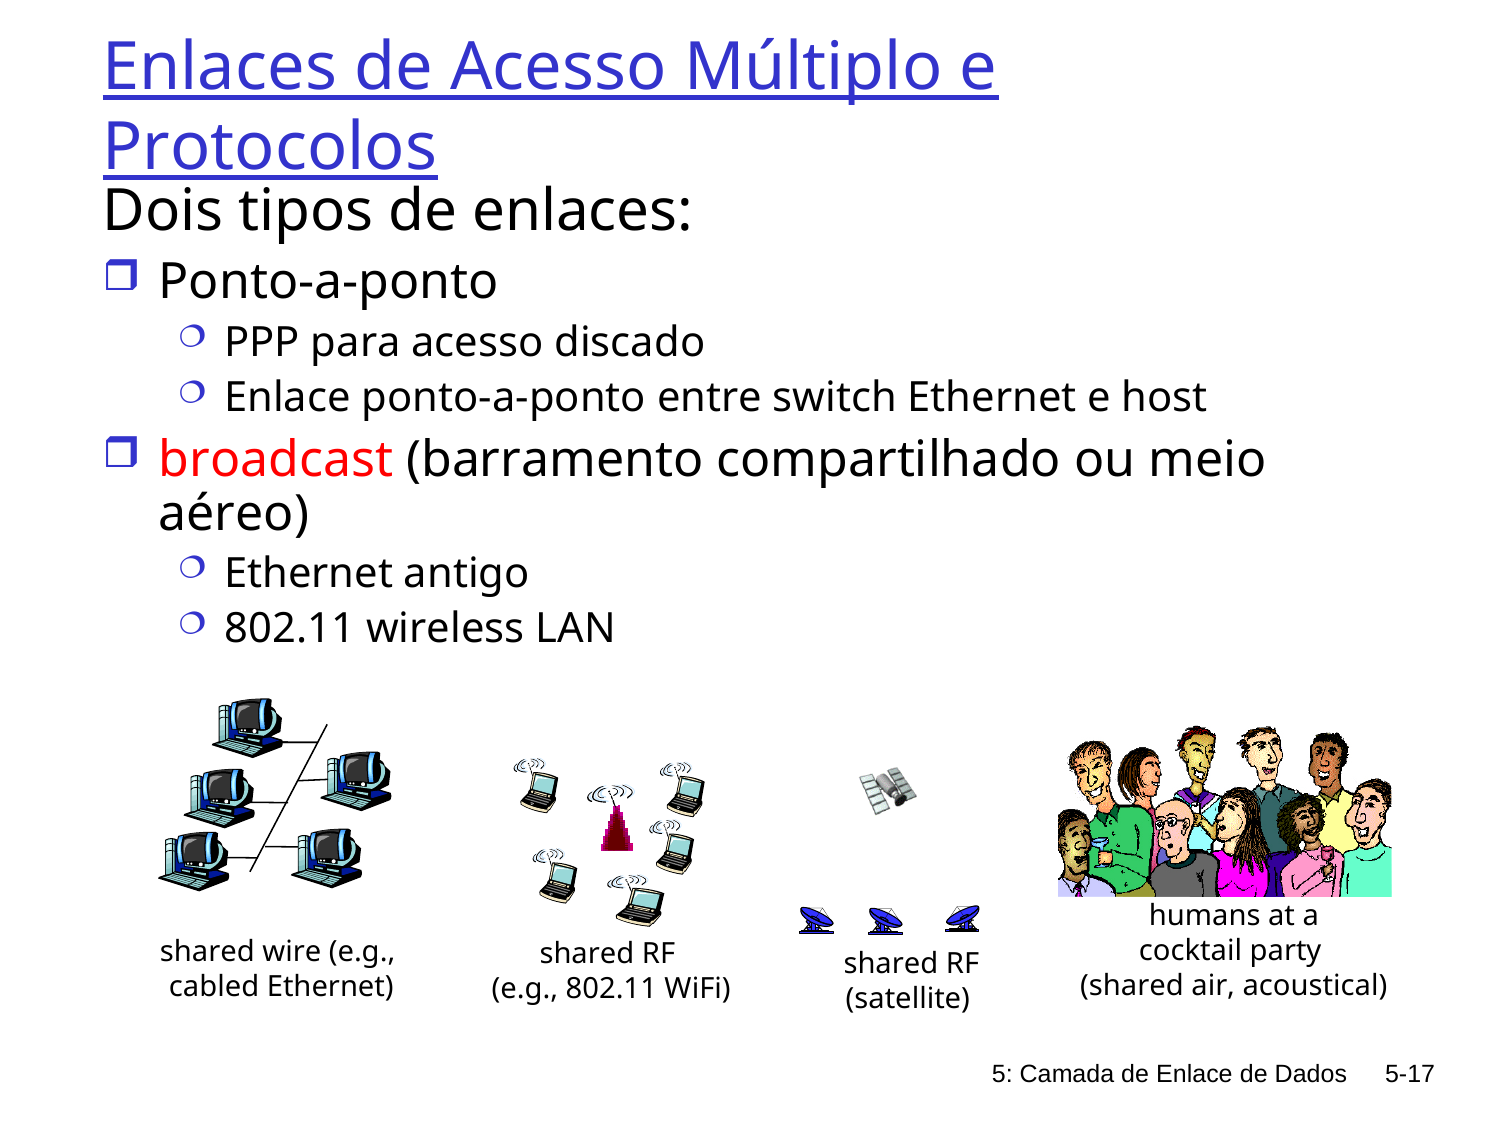

# Enlaces de Acesso Múltiplo e Protocolos
Dois tipos de enlaces:
Ponto-a-ponto
PPP para acesso discado
Enlace ponto-a-ponto entre switch Ethernet e host
broadcast (barramento compartilhado ou meio aéreo)
Ethernet antigo
802.11 wireless LAN
humans at a
cocktail party
(shared air, acoustical)
shared wire (e.g.,
cabled Ethernet)
shared RF
 (e.g., 802.11 WiFi)
shared RF
(satellite)
5: Camada de Enlace de Dados